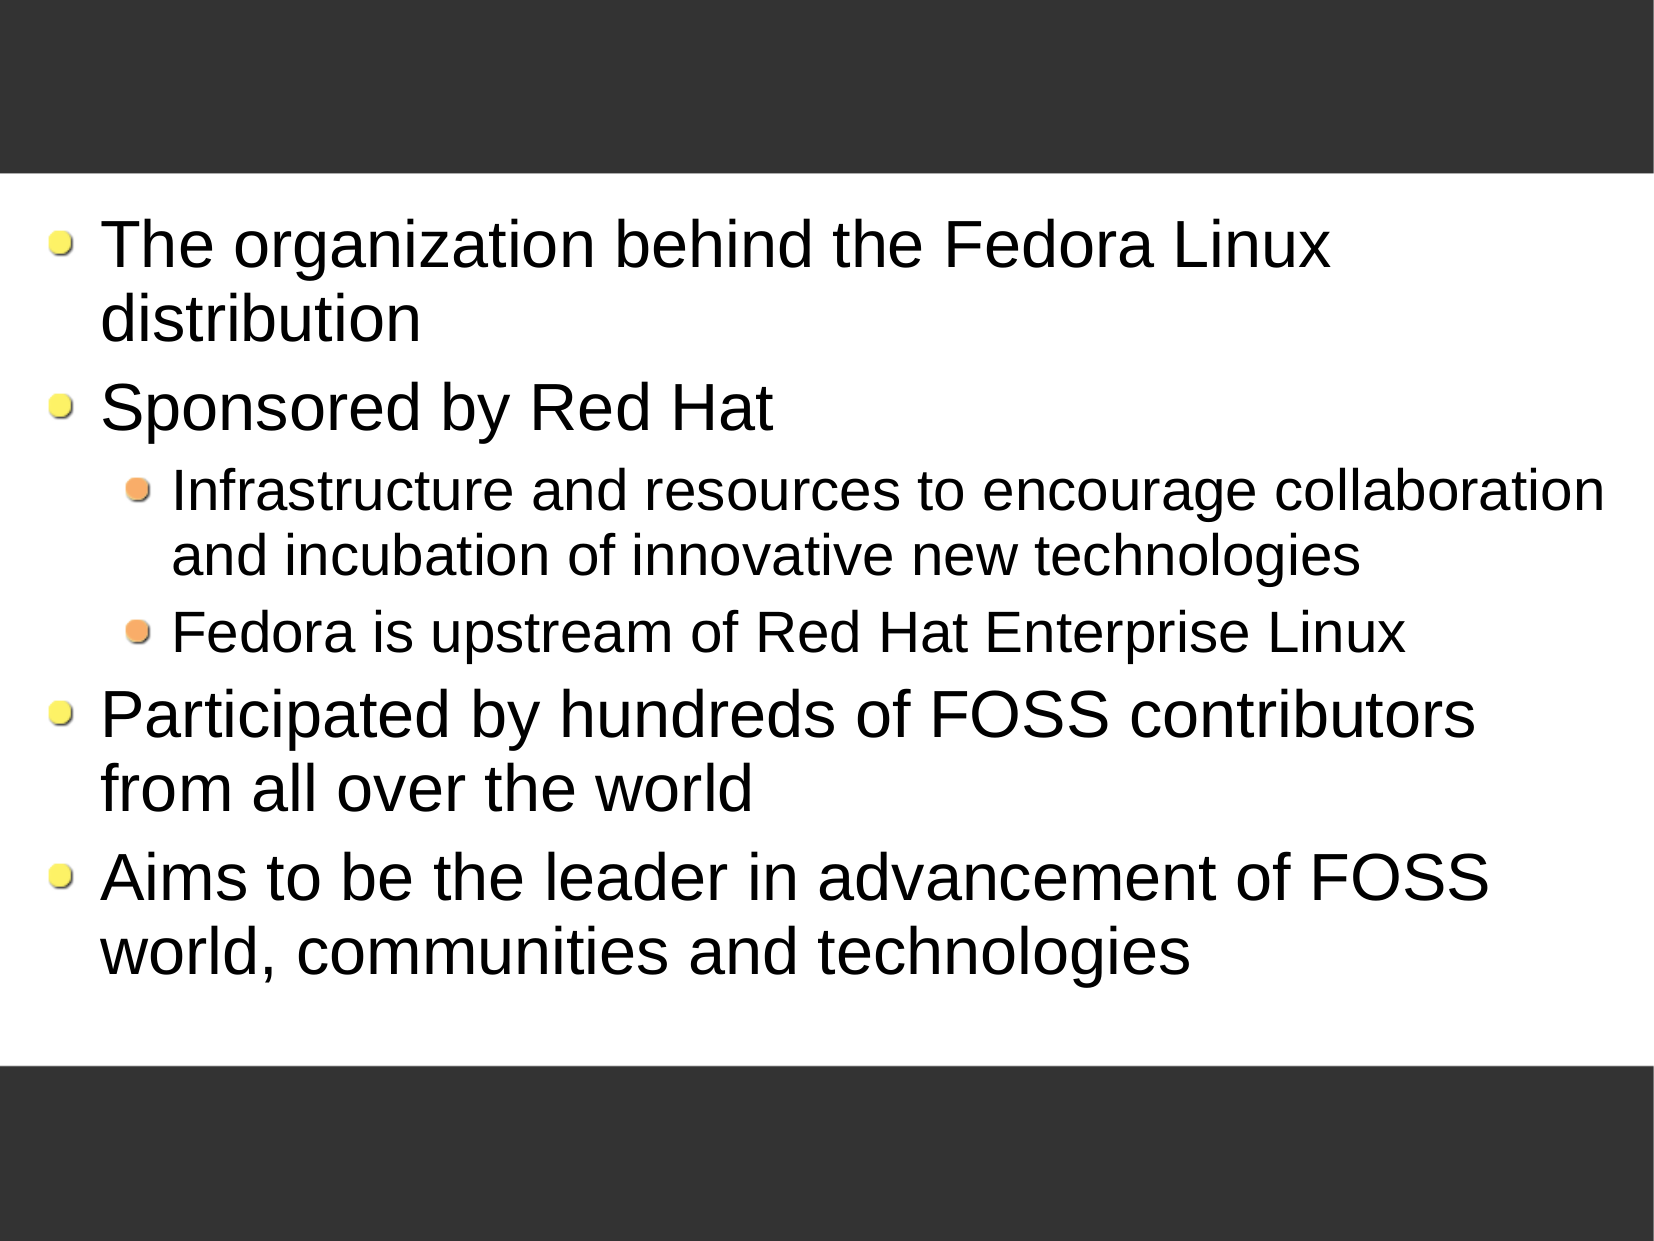

#
The organization behind the Fedora Linux distribution
Sponsored by Red Hat
Infrastructure and resources to encourage collaboration and incubation of innovative new technologies
Fedora is upstream of Red Hat Enterprise Linux
Participated by hundreds of FOSS contributors from all over the world
Aims to be the leader in advancement of FOSS world, communities and technologies